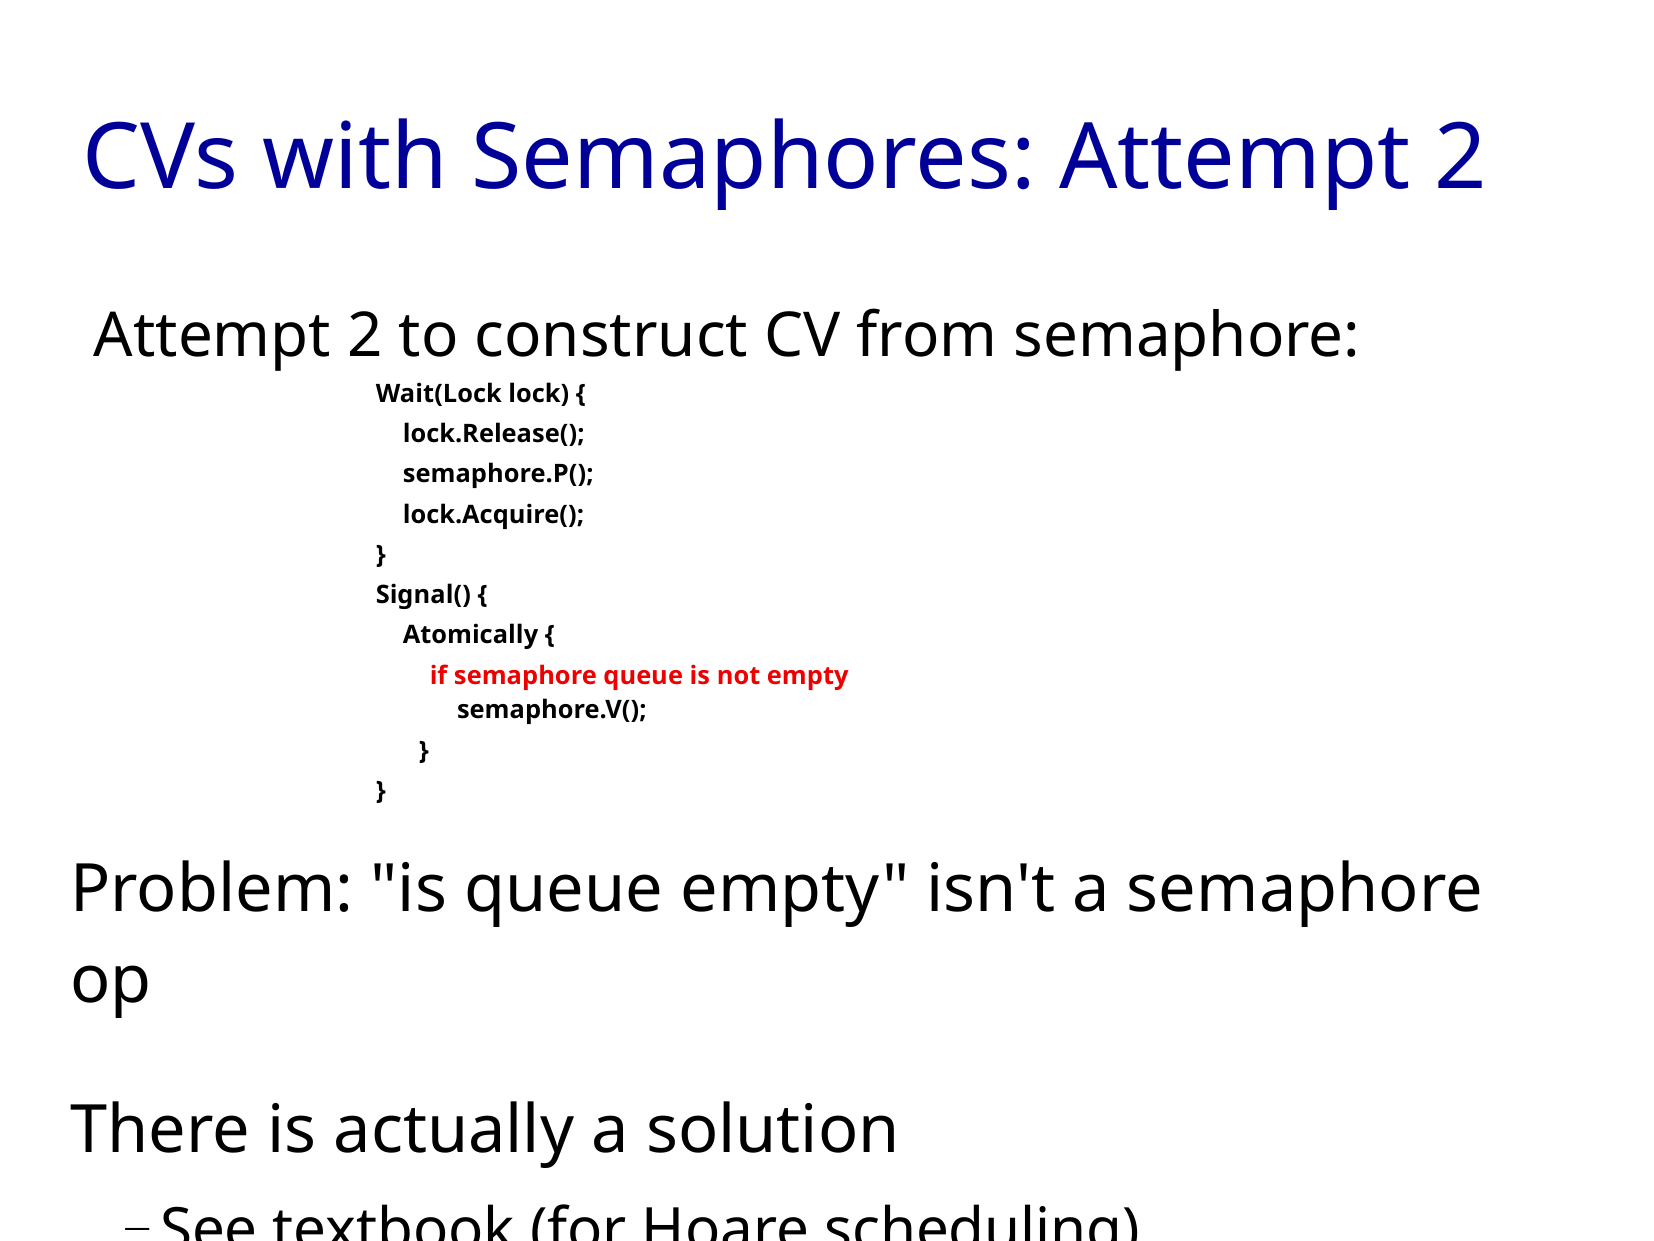

# CVs with Semaphores: Attempt 2
Attempt 2 to construct CV from semaphore:
Wait(Lock lock) {
 lock.Release();
 semaphore.P();
 lock.Acquire();
}
Signal() {
 Atomically {
 if semaphore queue is not empty
 	 semaphore.V();
		 }
}
Problem: "is queue empty" isn't a semaphore op
There is actually a solution
See textbook (for Hoare scheduling)